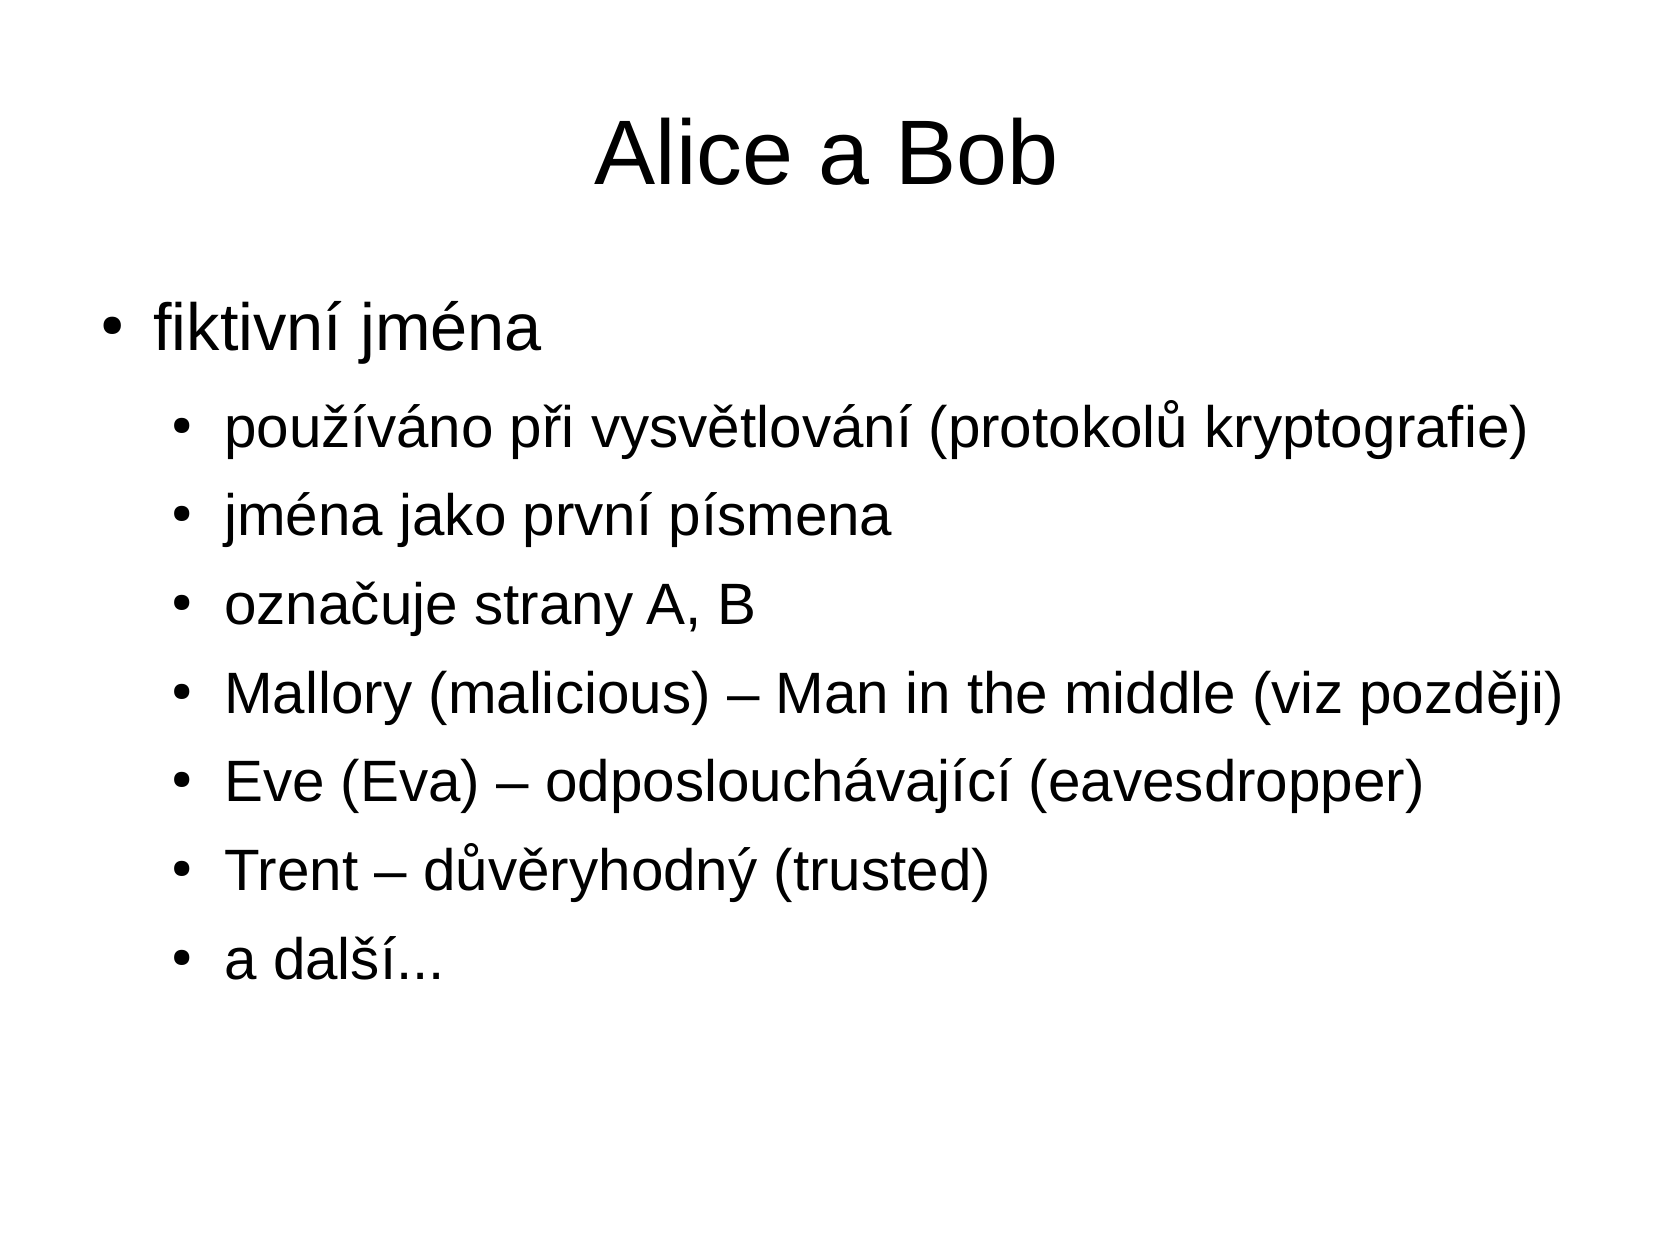

# Alice a Bob
fiktivní jména
používáno při vysvětlování (protokolů kryptografie)
jména jako první písmena
označuje strany A, B
Mallory (malicious) – Man in the middle (viz později)
Eve (Eva) – odposlouchávající (eavesdropper)
Trent – důvěryhodný (trusted)
a další...